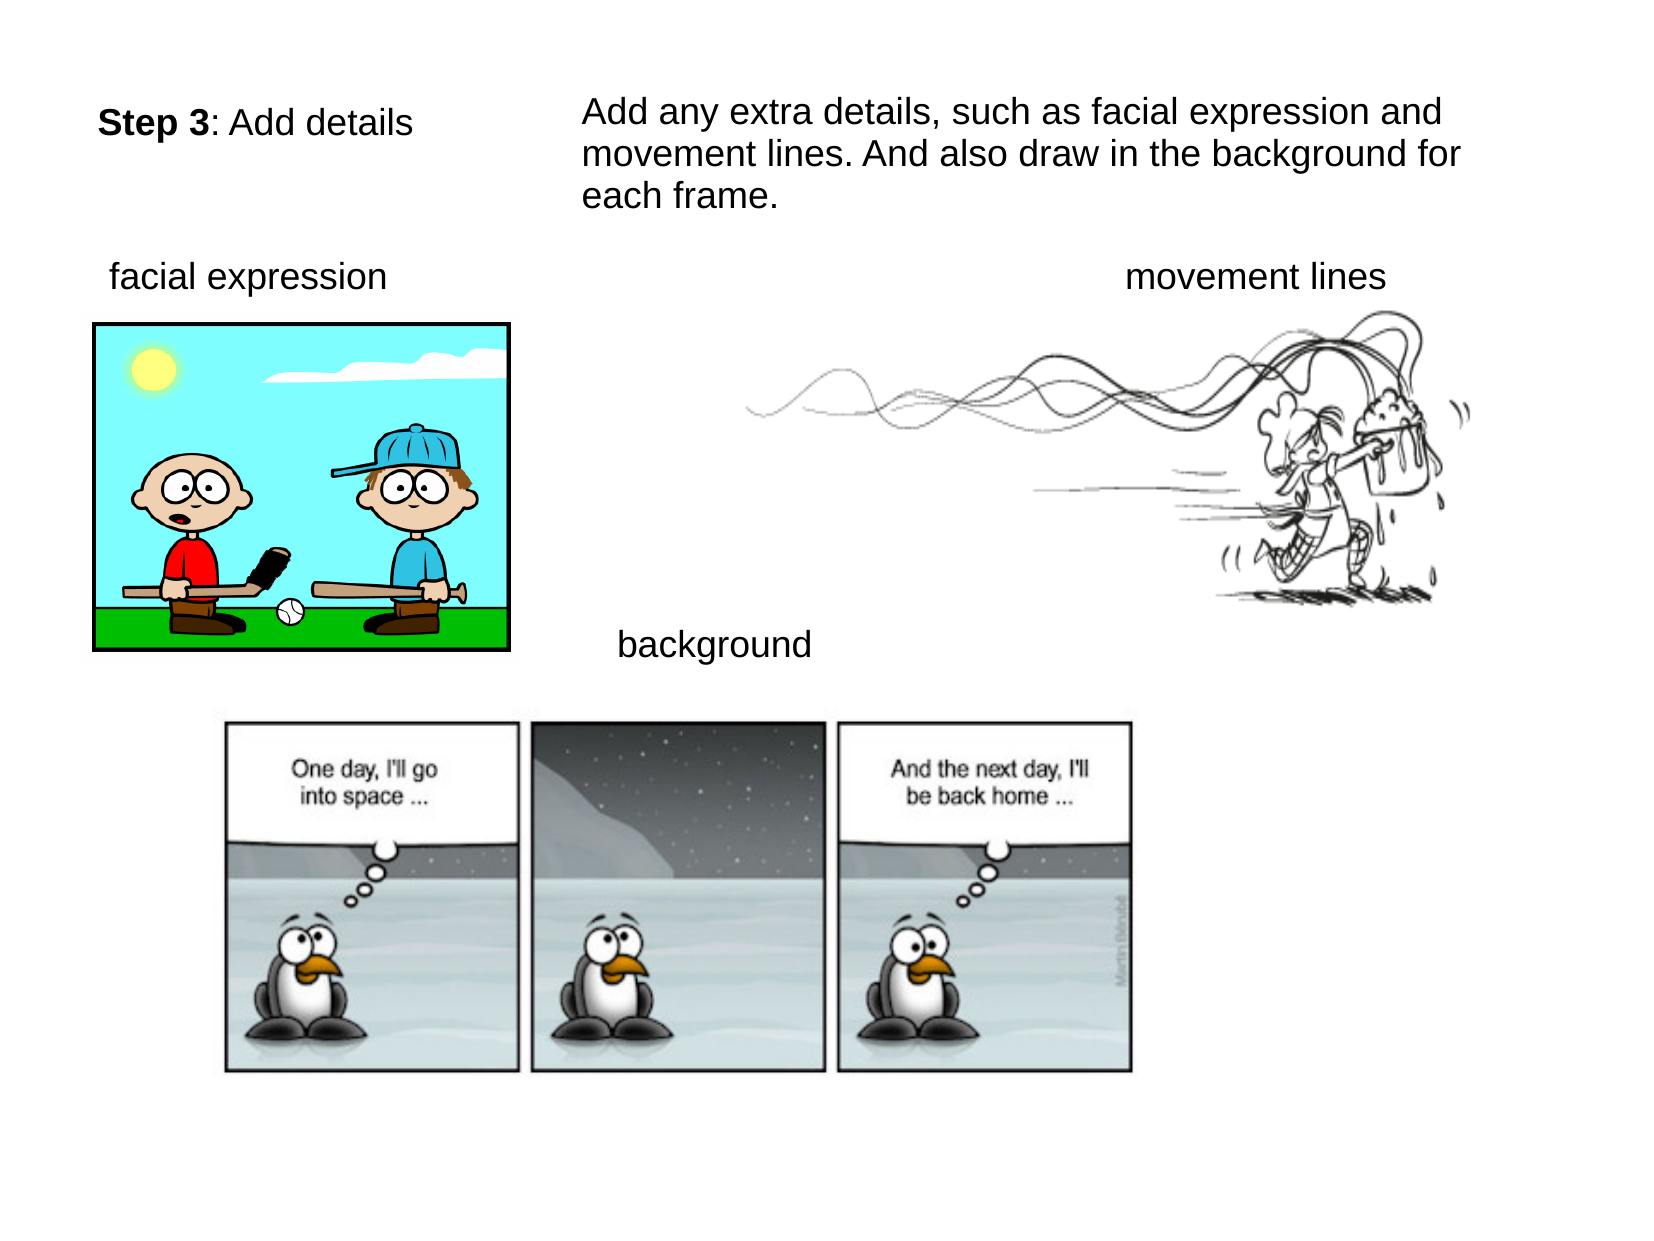

Add any extra details, such as facial expression and movement lines. And also draw in the background for each frame.
Step 3: Add details
facial expression
movement lines
background